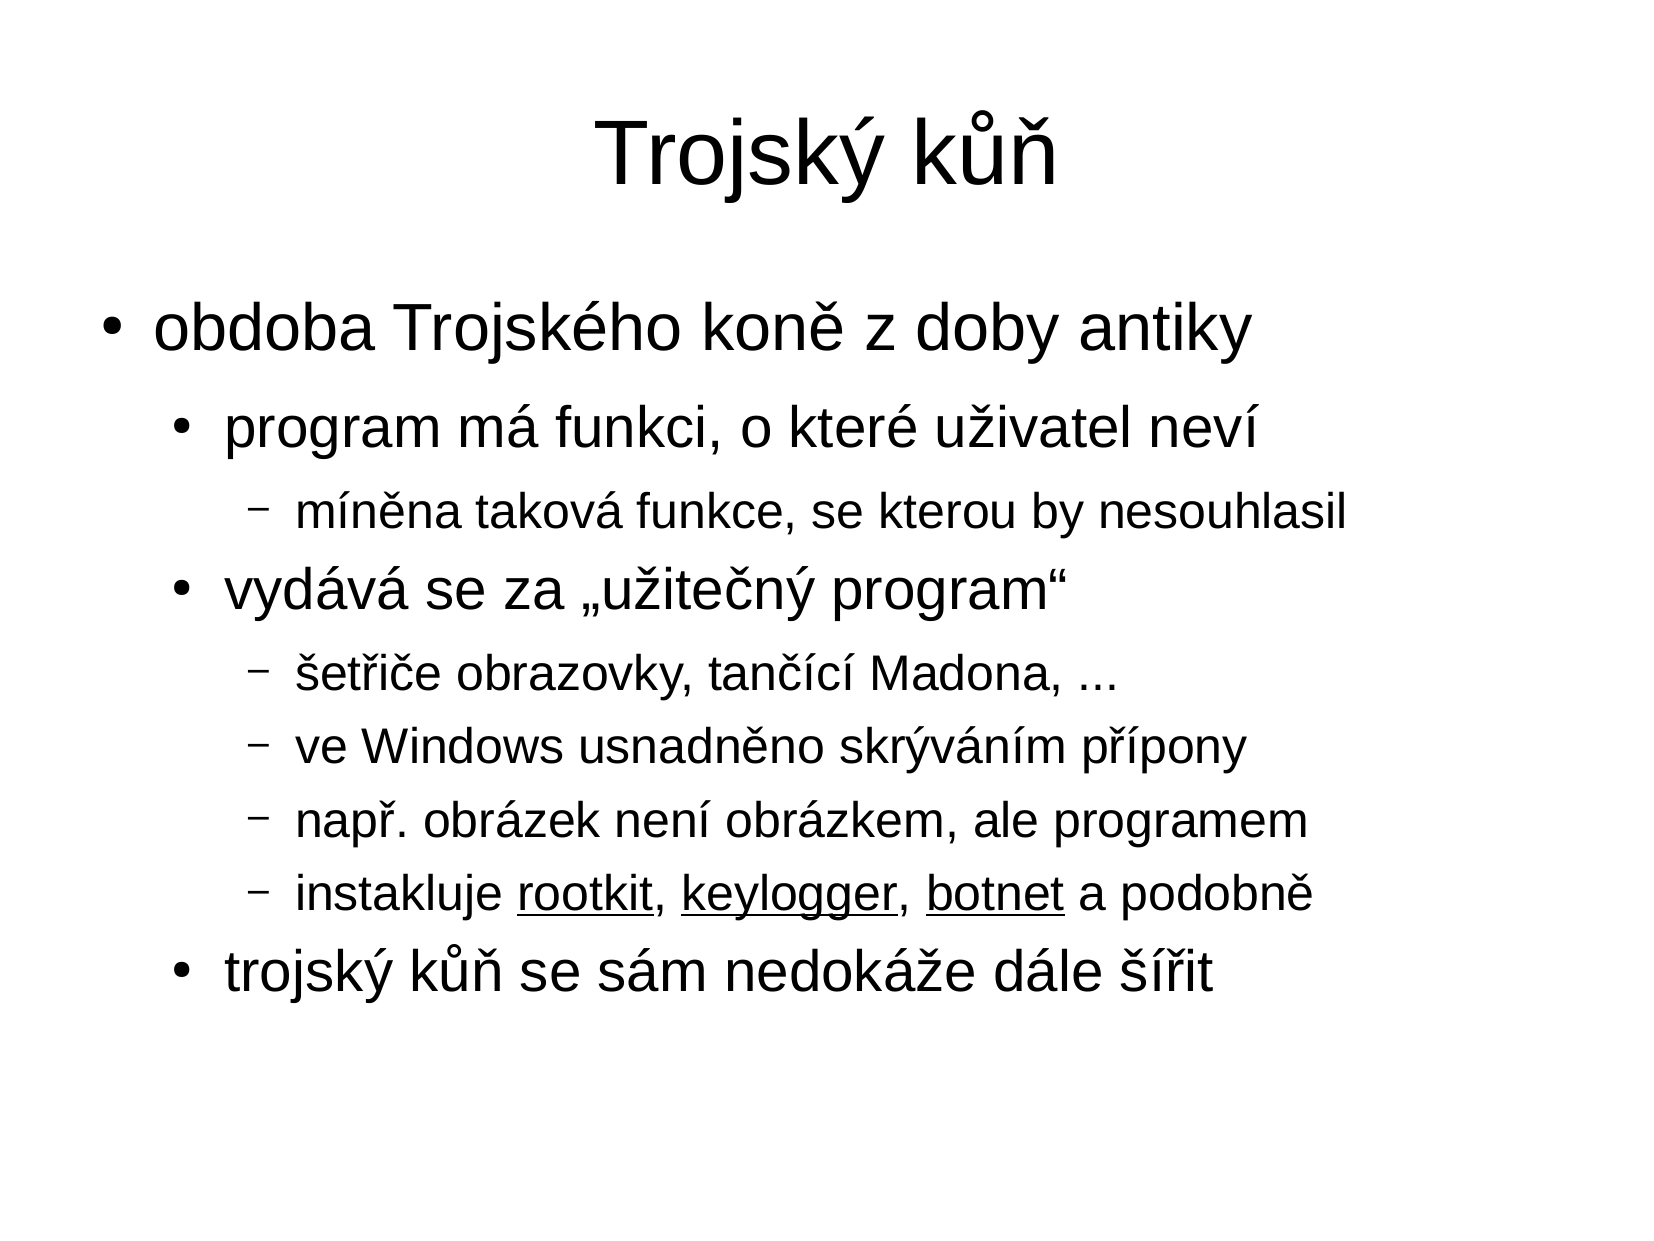

# Trojský kůň
obdoba Trojského koně z doby antiky
program má funkci, o které uživatel neví
míněna taková funkce, se kterou by nesouhlasil
vydává se za „užitečný program“
šetřiče obrazovky, tančící Madona, ...
ve Windows usnadněno skrýváním přípony
např. obrázek není obrázkem, ale programem
instakluje rootkit, keylogger, botnet a podobně
trojský kůň se sám nedokáže dále šířit